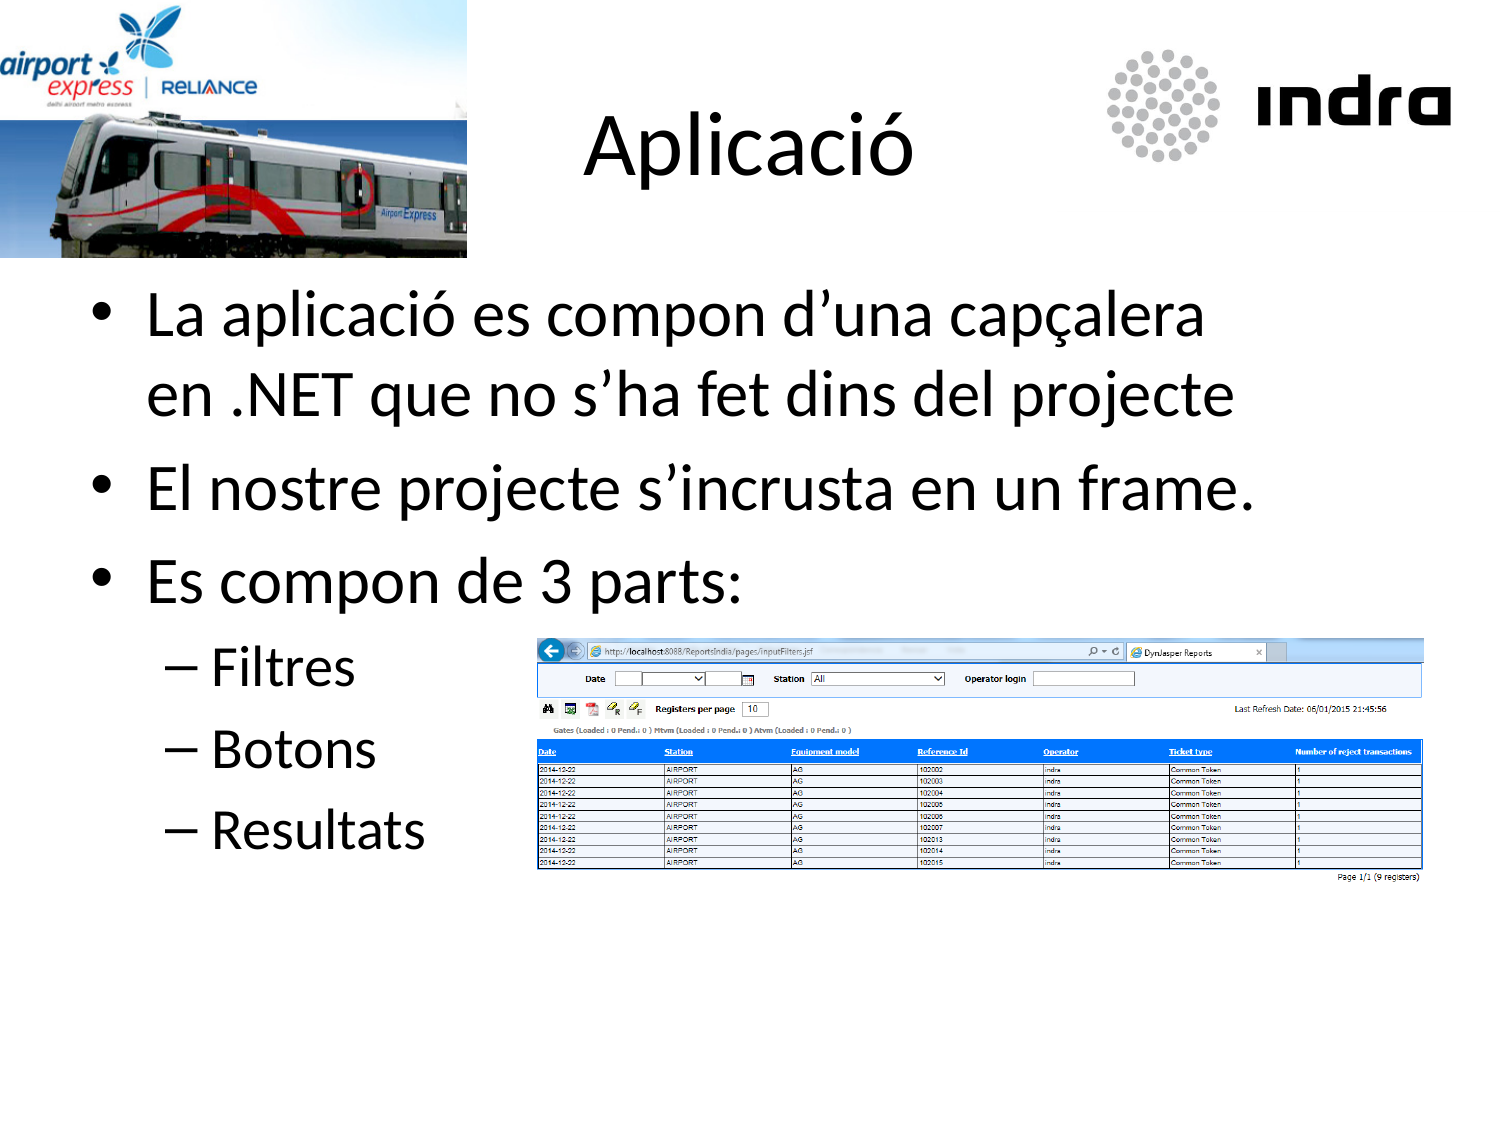

# Aplicació
La aplicació es compon d’una capçalera en .NET que no s’ha fet dins del projecte
El nostre projecte s’incrusta en un frame.
Es compon de 3 parts:
Filtres
Botons
Resultats